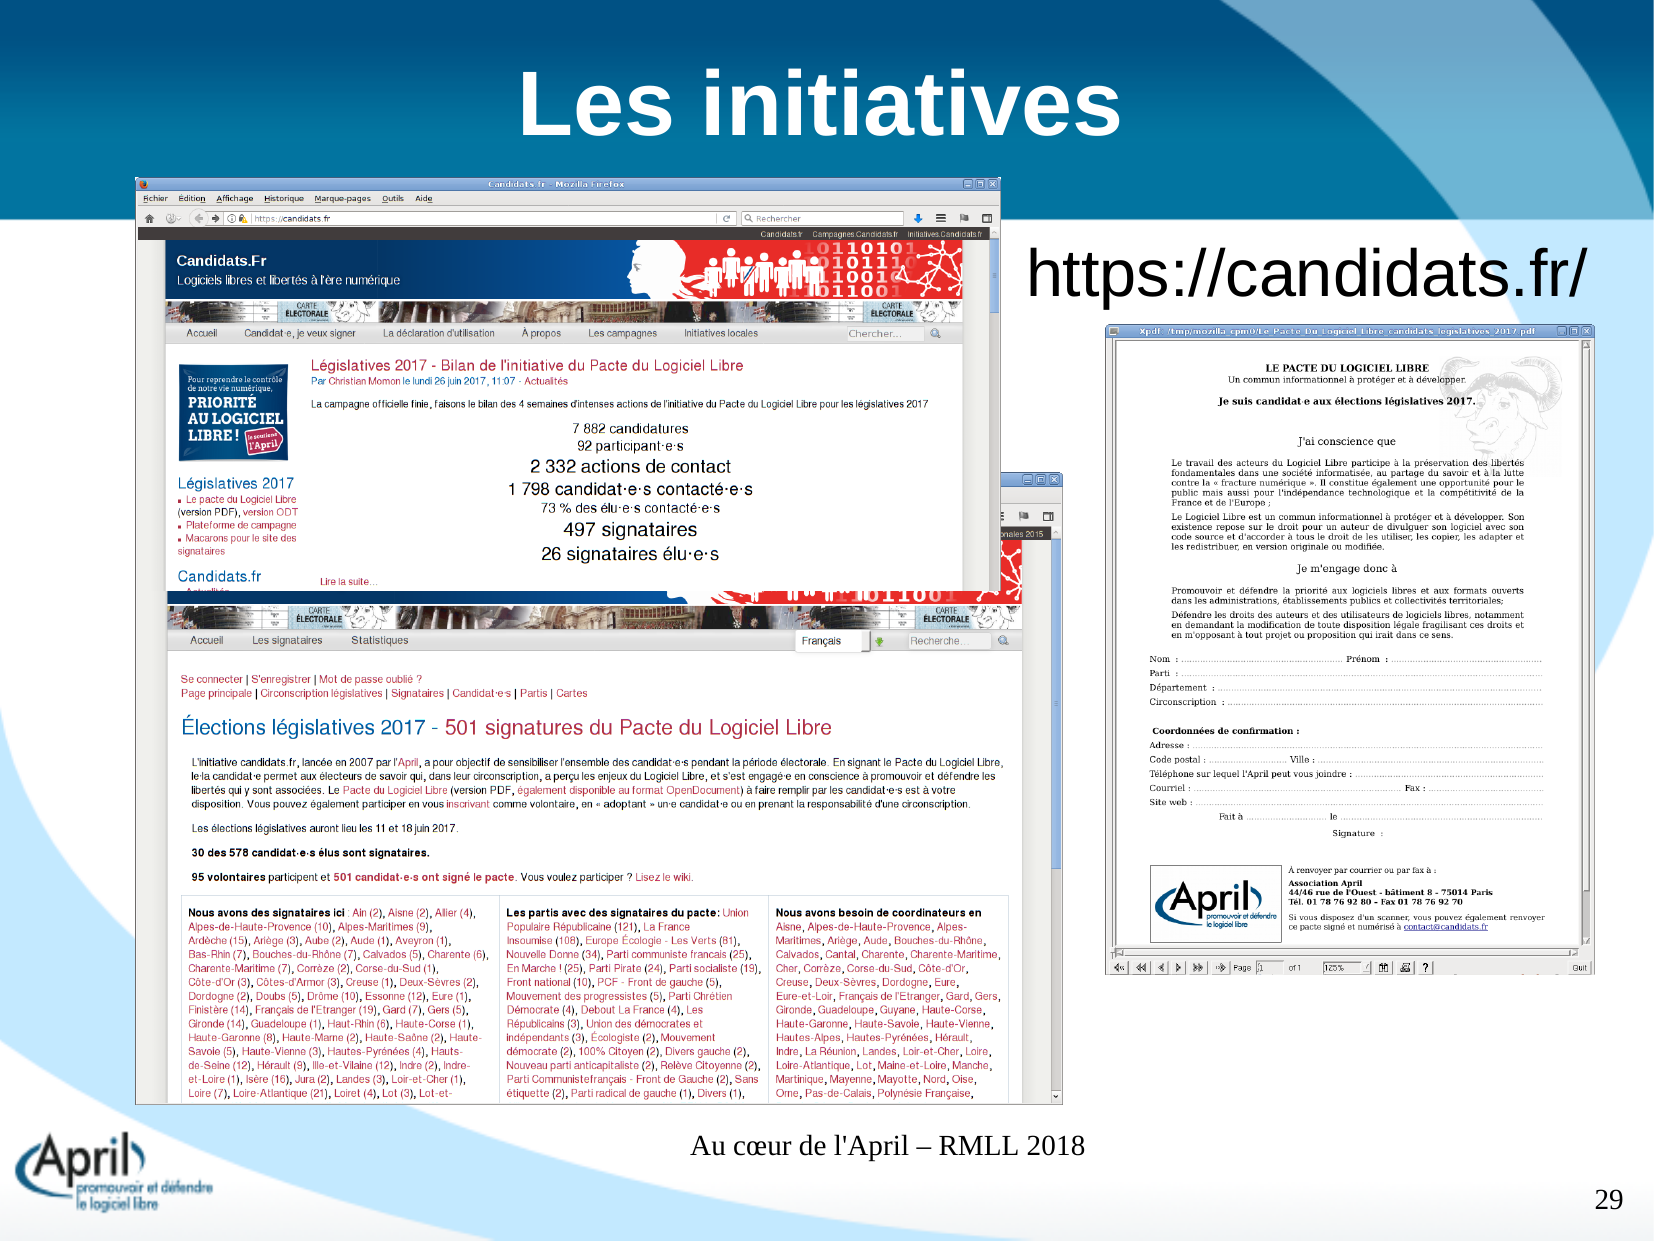

# Les initiatives
 https://candidats.fr/
Au cœur de l'April – RMLL 2018
29